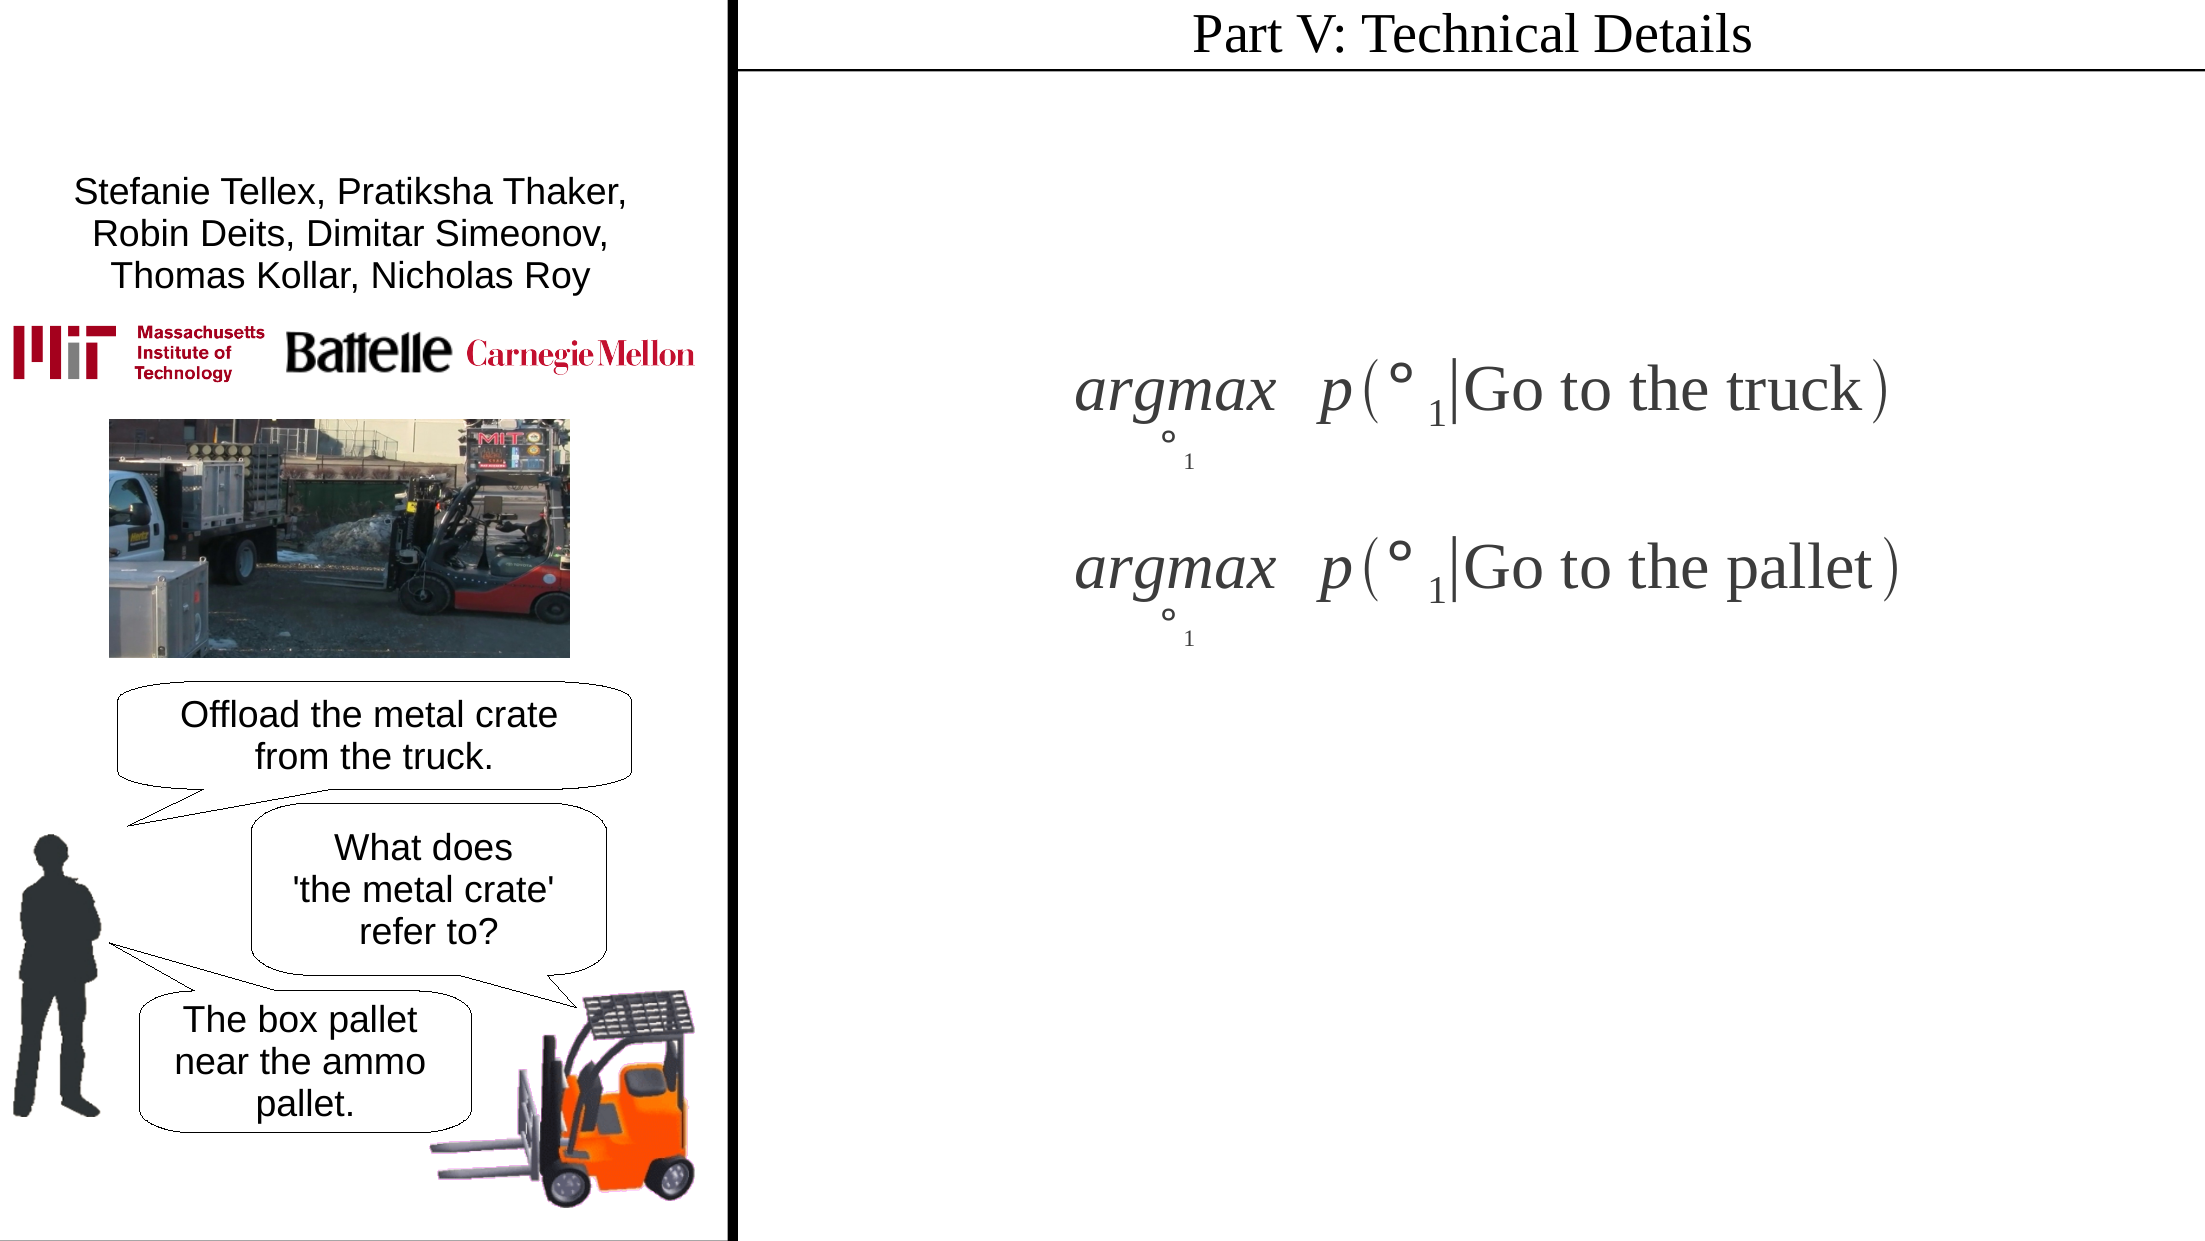

# Part V: Technical Details
Toward Information Theoretic Human-Robot Dialog
More Complex Language
Stefanie Tellex, Pratiksha Thaker, Robin Deits, Dimitar Simeonov, Thomas Kollar, Nicholas Roy
?
Offload the metal crate
from the truck.
What does
'the metal crate'
refer to?
“Go to the pallet on the truck.”
The box pallet
near the ammo
pallet.